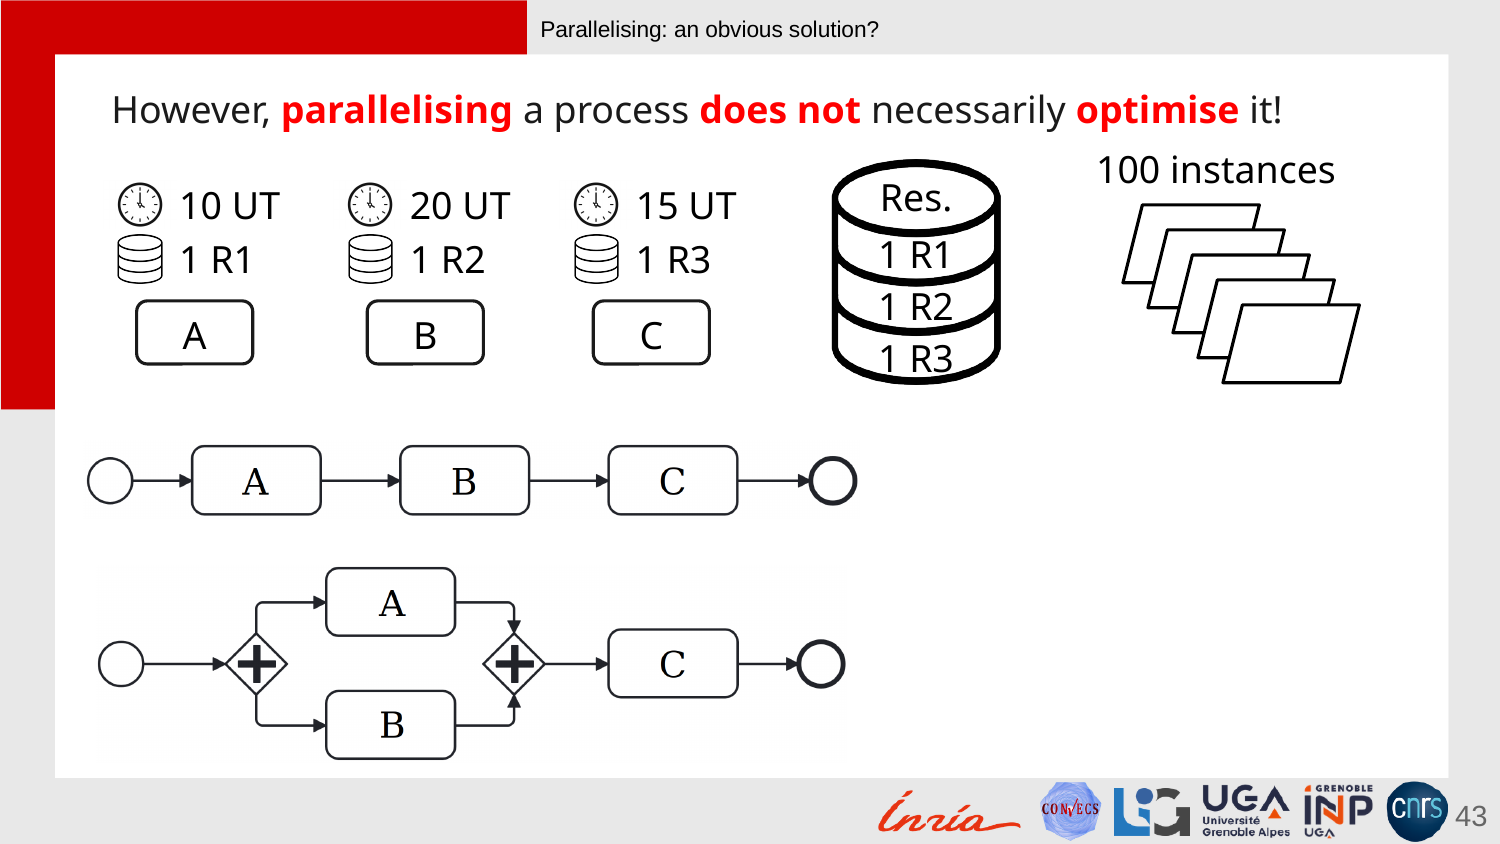

# Parallelising: an obvious solution?
However, parallelising a process does not necessarily optimise it!
100 instances
Res.
1 R1
1 R2
1 R3
10 UT
1 R1
20 UT
1 R2
15 UT
1 R3
A
B
C
43